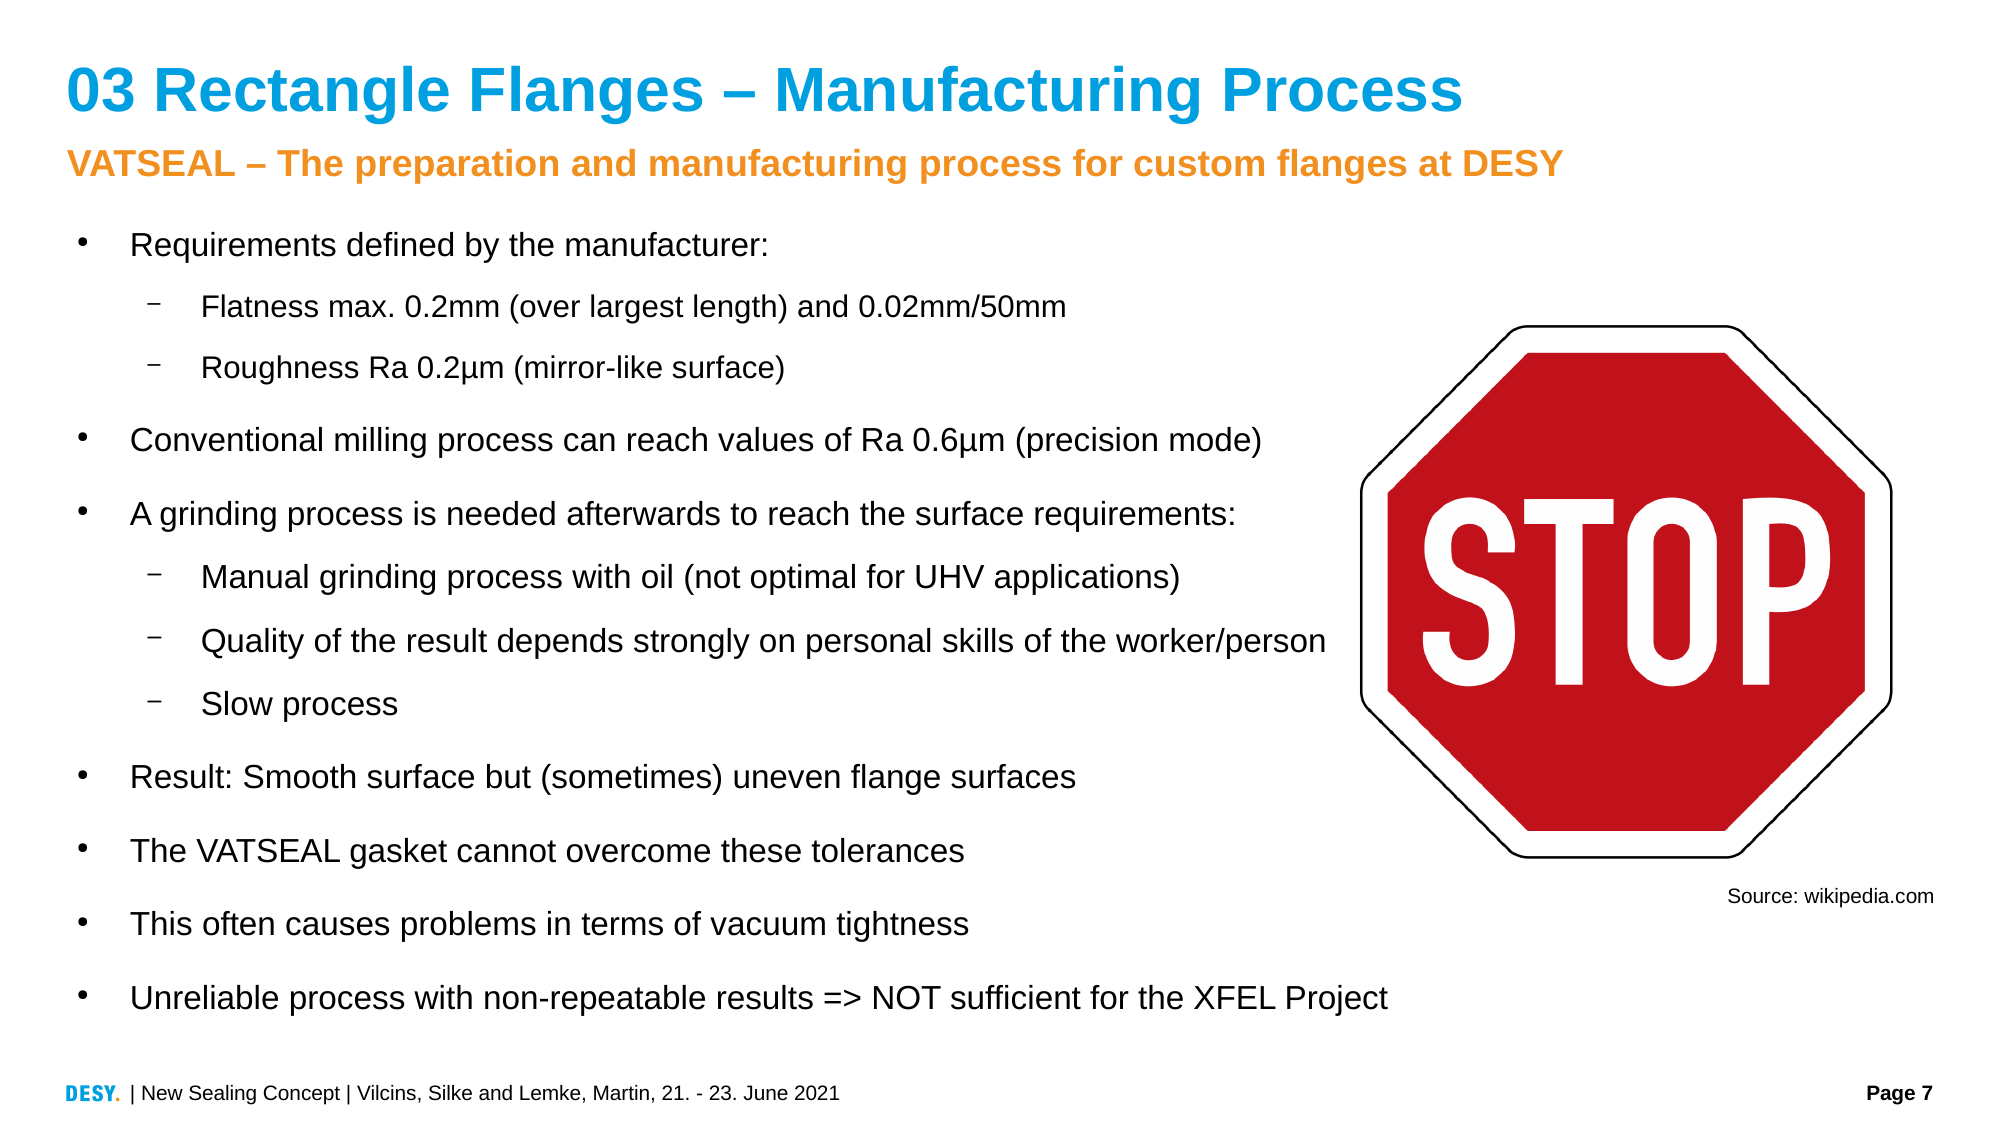

# 03 Rectangle Flanges – Manufacturing Process
VATSEAL – The preparation and manufacturing process for custom flanges at DESY
Requirements defined by the manufacturer:
Flatness max. 0.2mm (over largest length) and 0.02mm/50mm
Roughness Ra 0.2µm (mirror-like surface)
Conventional milling process can reach values of Ra 0.6µm (precision mode)
A grinding process is needed afterwards to reach the surface requirements:
Manual grinding process with oil (not optimal for UHV applications)
Quality of the result depends strongly on personal skills of the worker/person
Slow process
Result: Smooth surface but (sometimes) uneven flange surfaces
The VATSEAL gasket cannot overcome these tolerances
This often causes problems in terms of vacuum tightness
Unreliable process with non-repeatable results => NOT sufficient for the XFEL Project
Source: wikipedia.com
| New Sealing Concept | Vilcins, Silke and Lemke, Martin, 21. - 23. June 2021